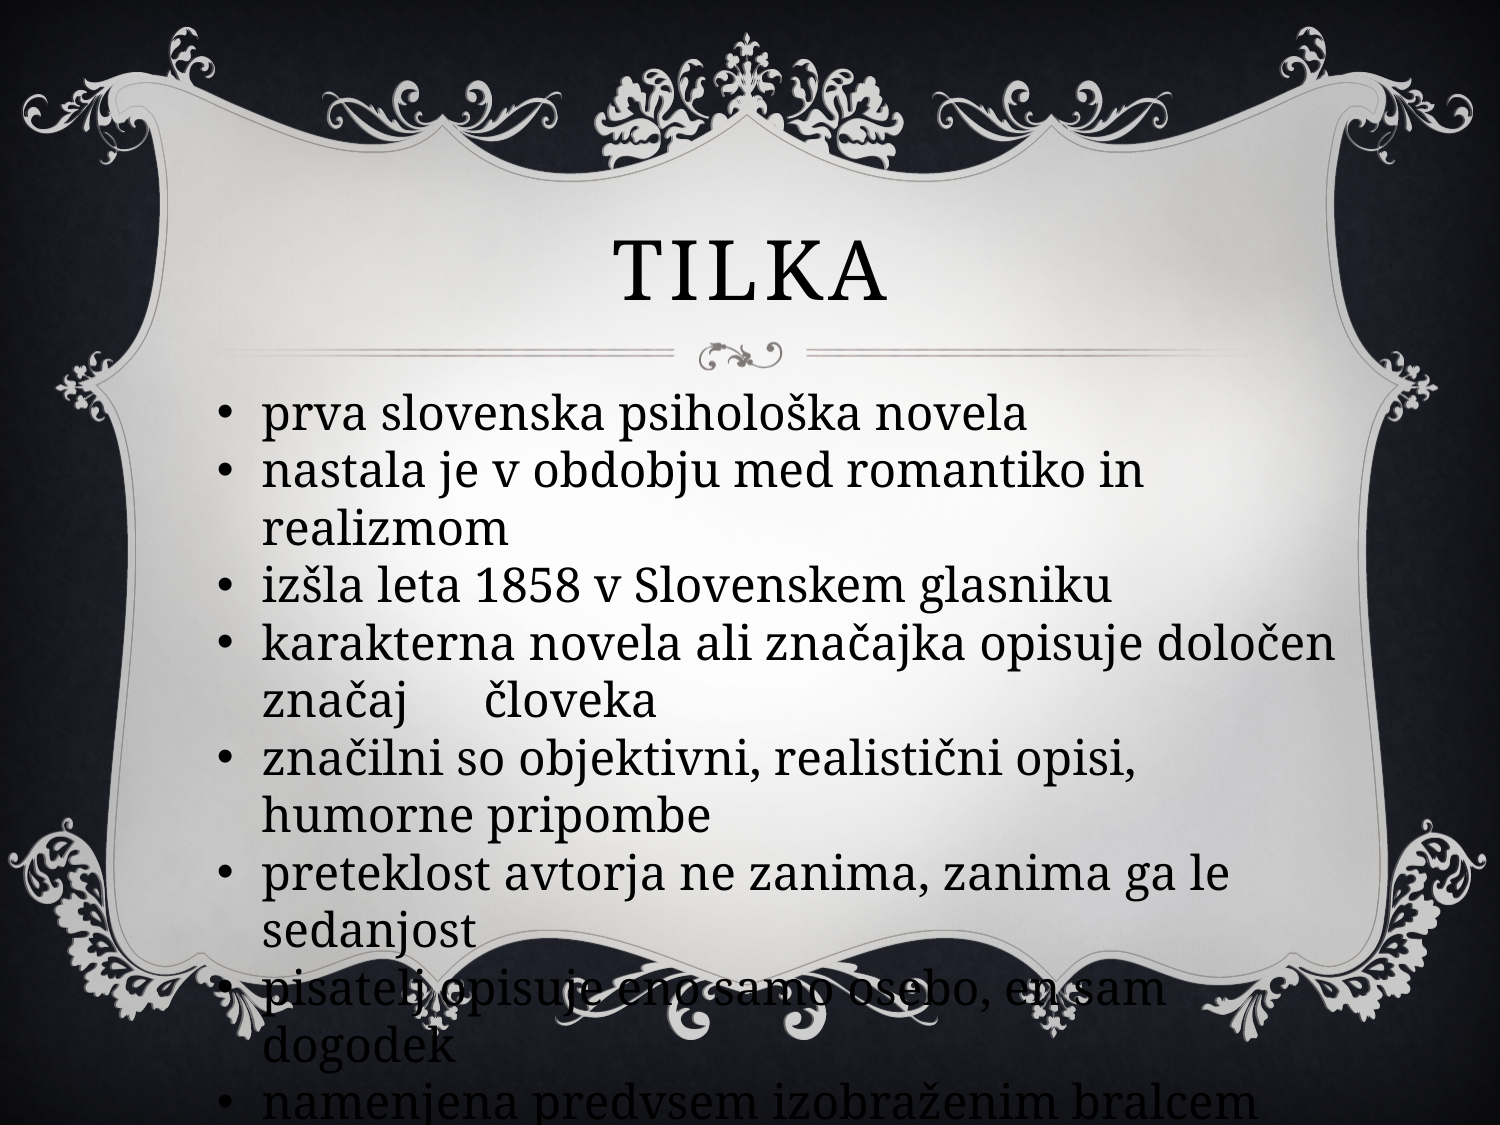

# tilka
prva slovenska psihološka novela
nastala je v obdobju med romantiko in realizmom
izšla leta 1858 v Slovenskem glasniku
karakterna novela ali značajka opisuje določen značaj človeka
značilni so objektivni, realistični opisi, humorne pripombe
preteklost avtorja ne zanima, zanima ga le sedanjost
pisatelj opisuje eno samo osebo, en sam dogodek
namenjena predvsem izobraženim bralcem (latinski izrek)